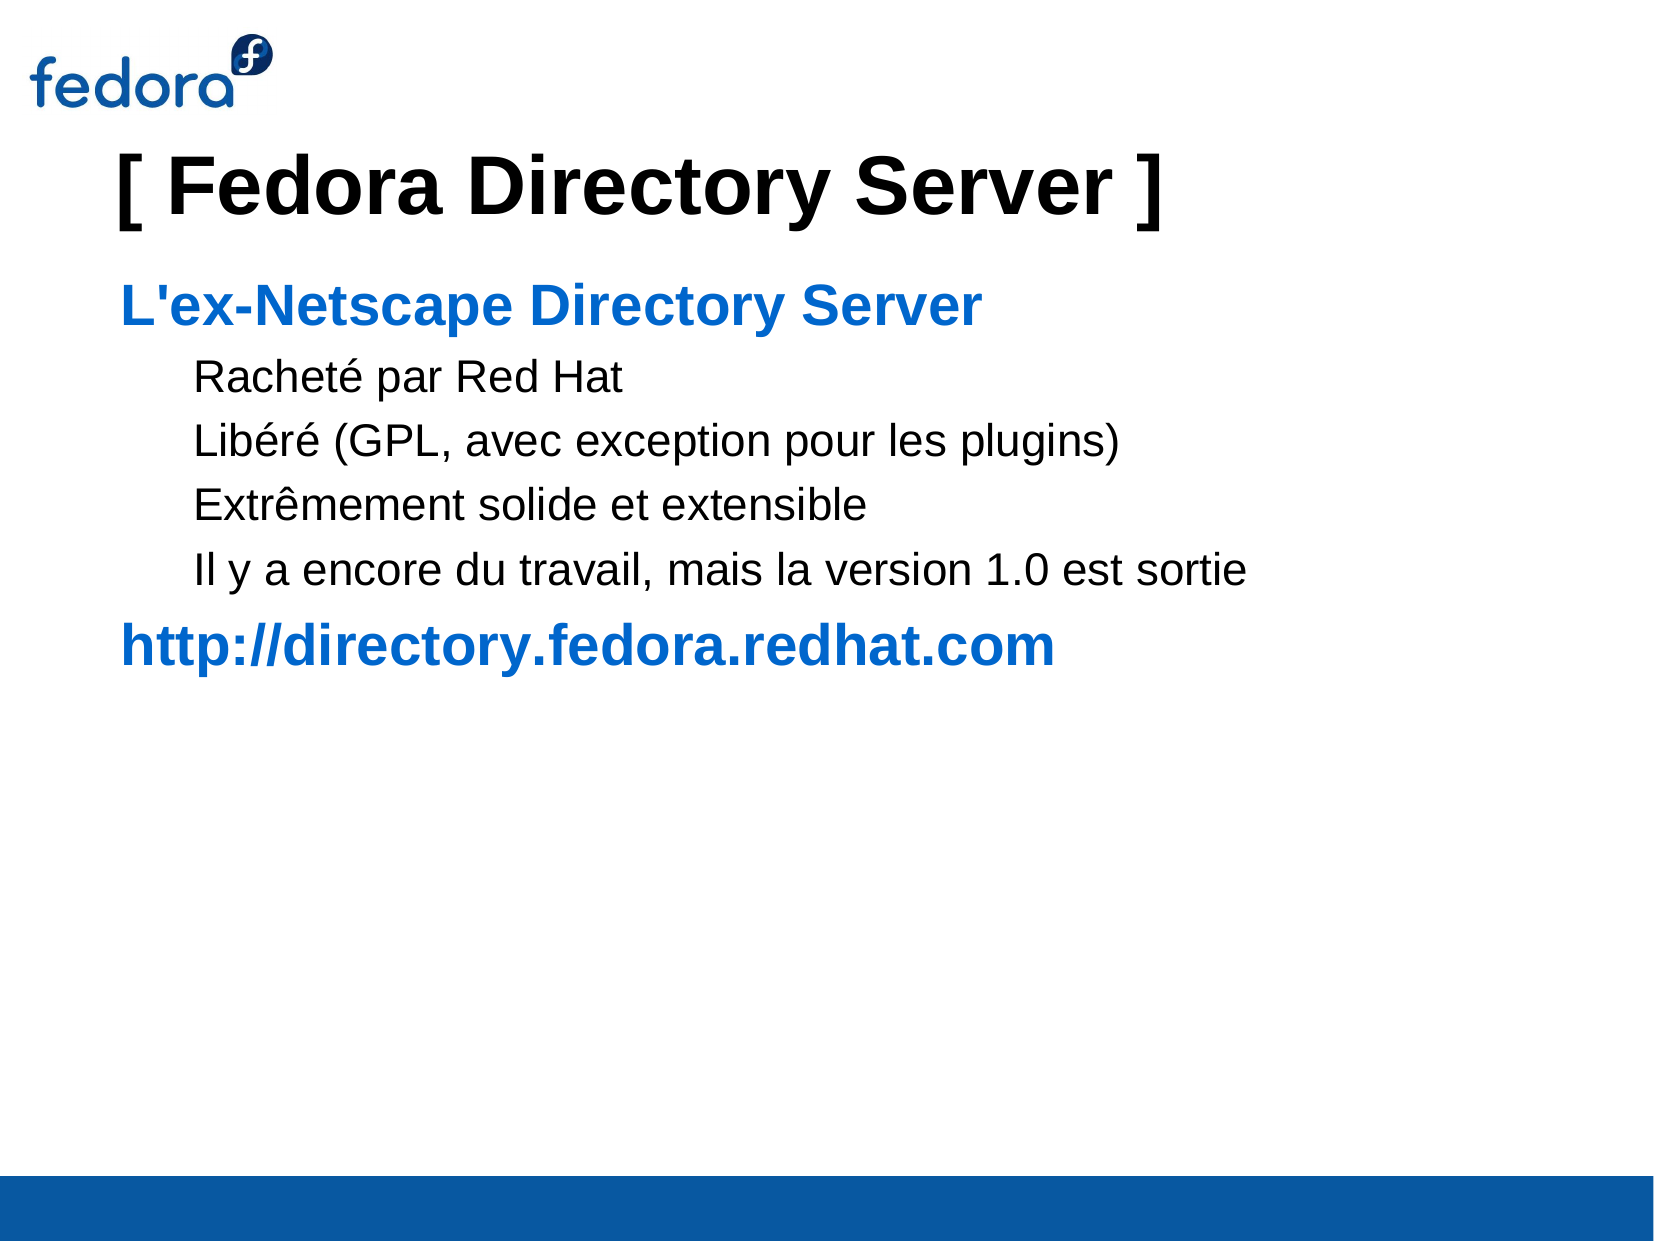

# [ Fedora Directory Server ]
L'ex-Netscape Directory Server
Racheté par Red Hat
Libéré (GPL, avec exception pour les plugins)
Extrêmement solide et extensible
Il y a encore du travail, mais la version 1.0 est sortie
http://directory.fedora.redhat.com